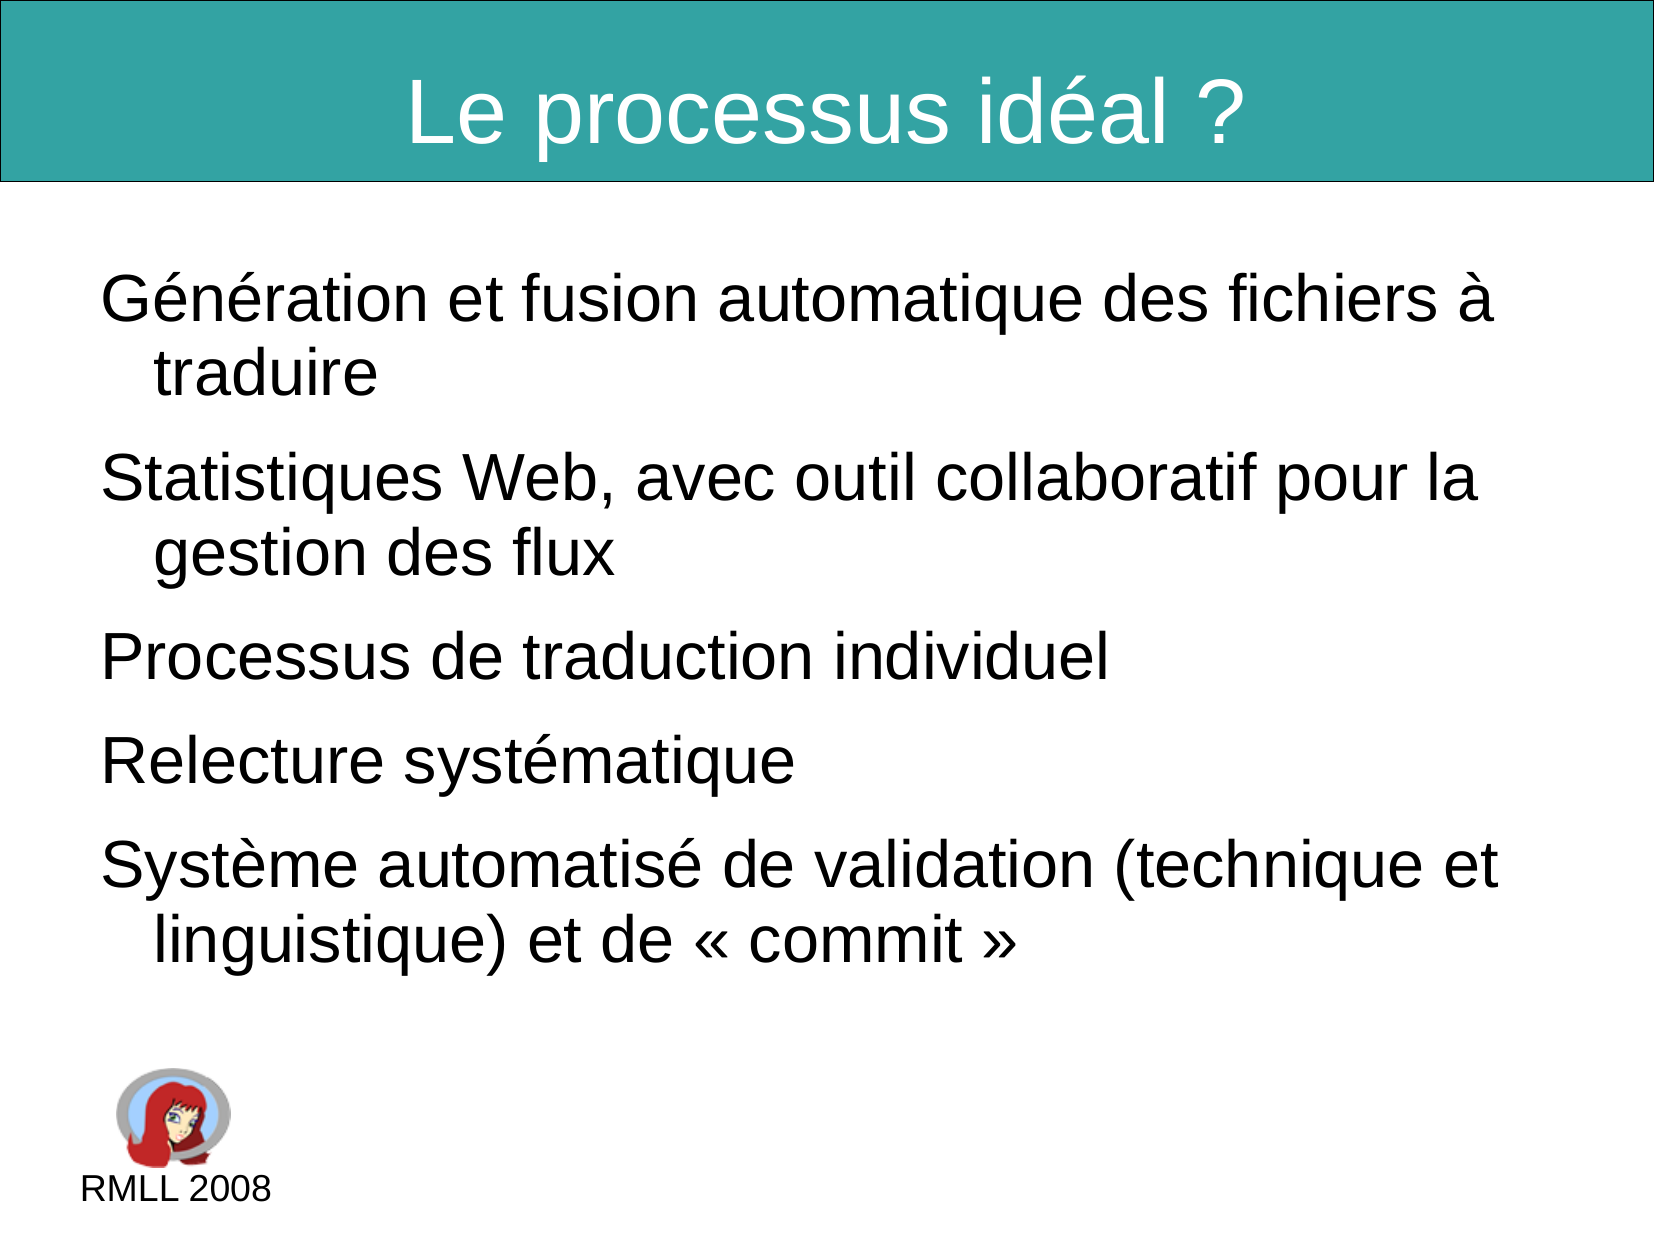

# Le processus idéal ?
Génération et fusion automatique des fichiers à traduire
Statistiques Web, avec outil collaboratif pour la gestion des flux
Processus de traduction individuel
Relecture systématique
Système automatisé de validation (technique et linguistique) et de « commit »